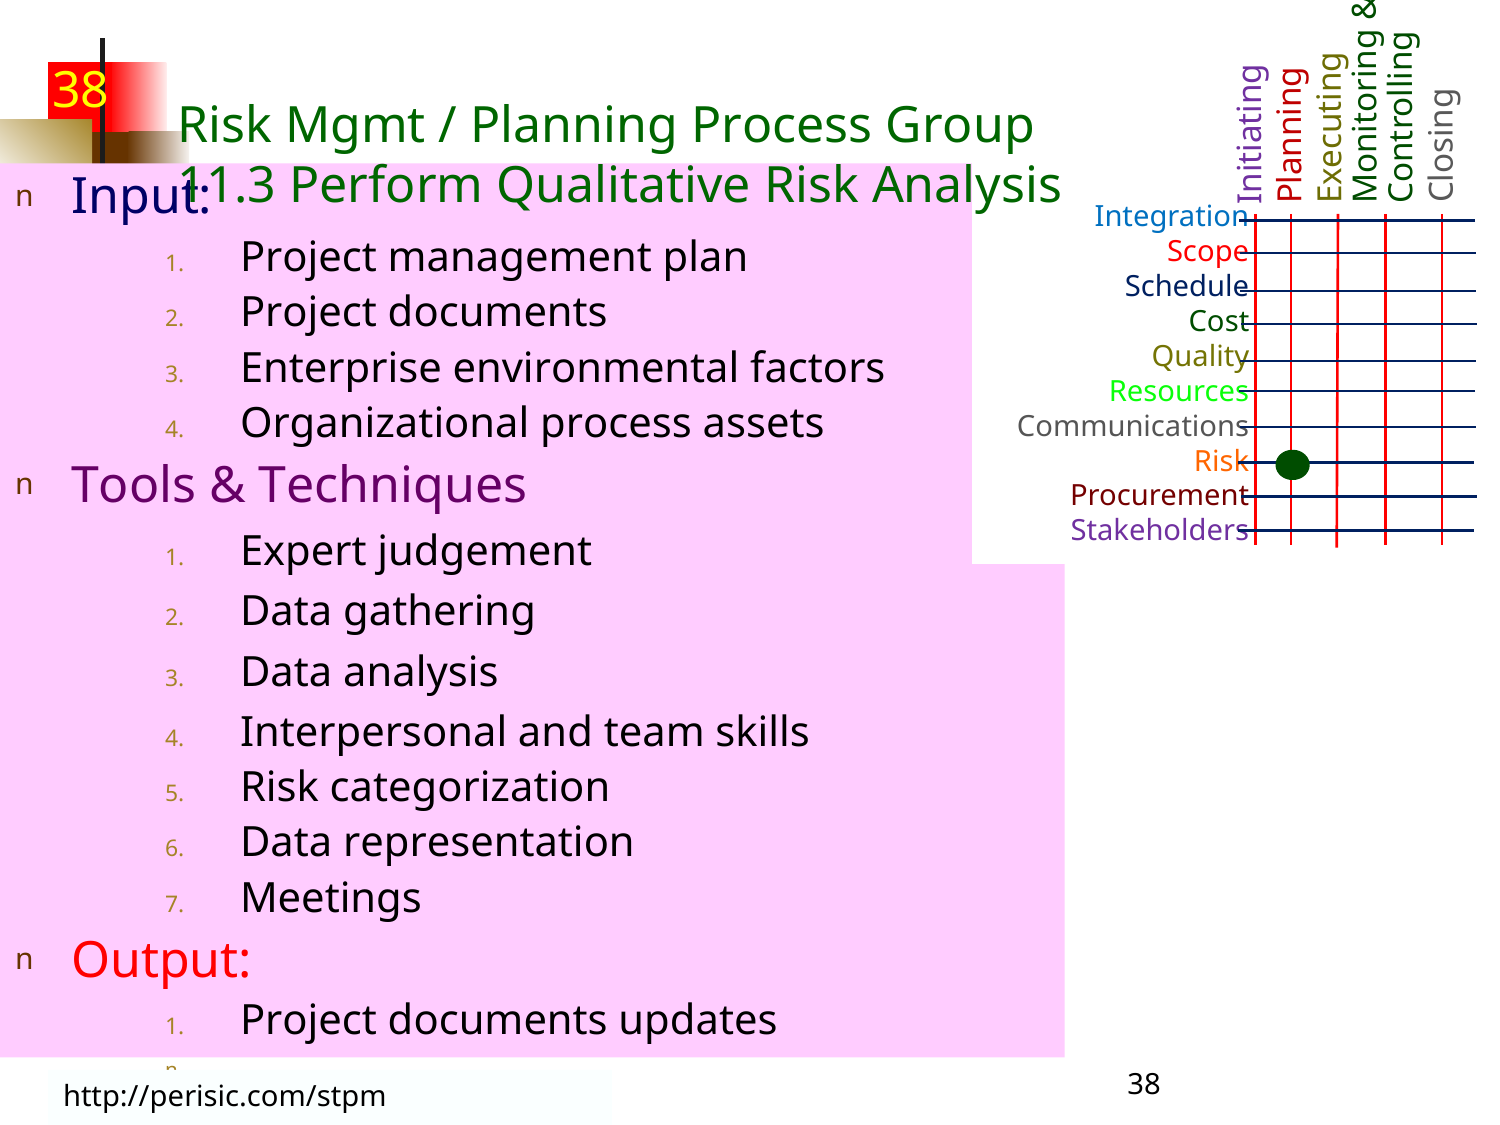

Initiating
Planning
Executing
Monitoring &
Controlling
Closing
Integration
Scope
Schedule
Cost
Quality
Resources
Communications
Risk
Procurement
Stakeholders
Risk Mgmt / Planning Process Group
11.3 Perform Qualitative Risk Analysis
# Input:
Project management plan
Project documents
Enterprise environmental factors
Organizational process assets
Tools & Techniques
Expert judgement
Data gathering
Data analysis
Interpersonal and team skills
Risk categorization
Data representation
Meetings
Output:
Project documents updates
37
http://perisic.com/stpm